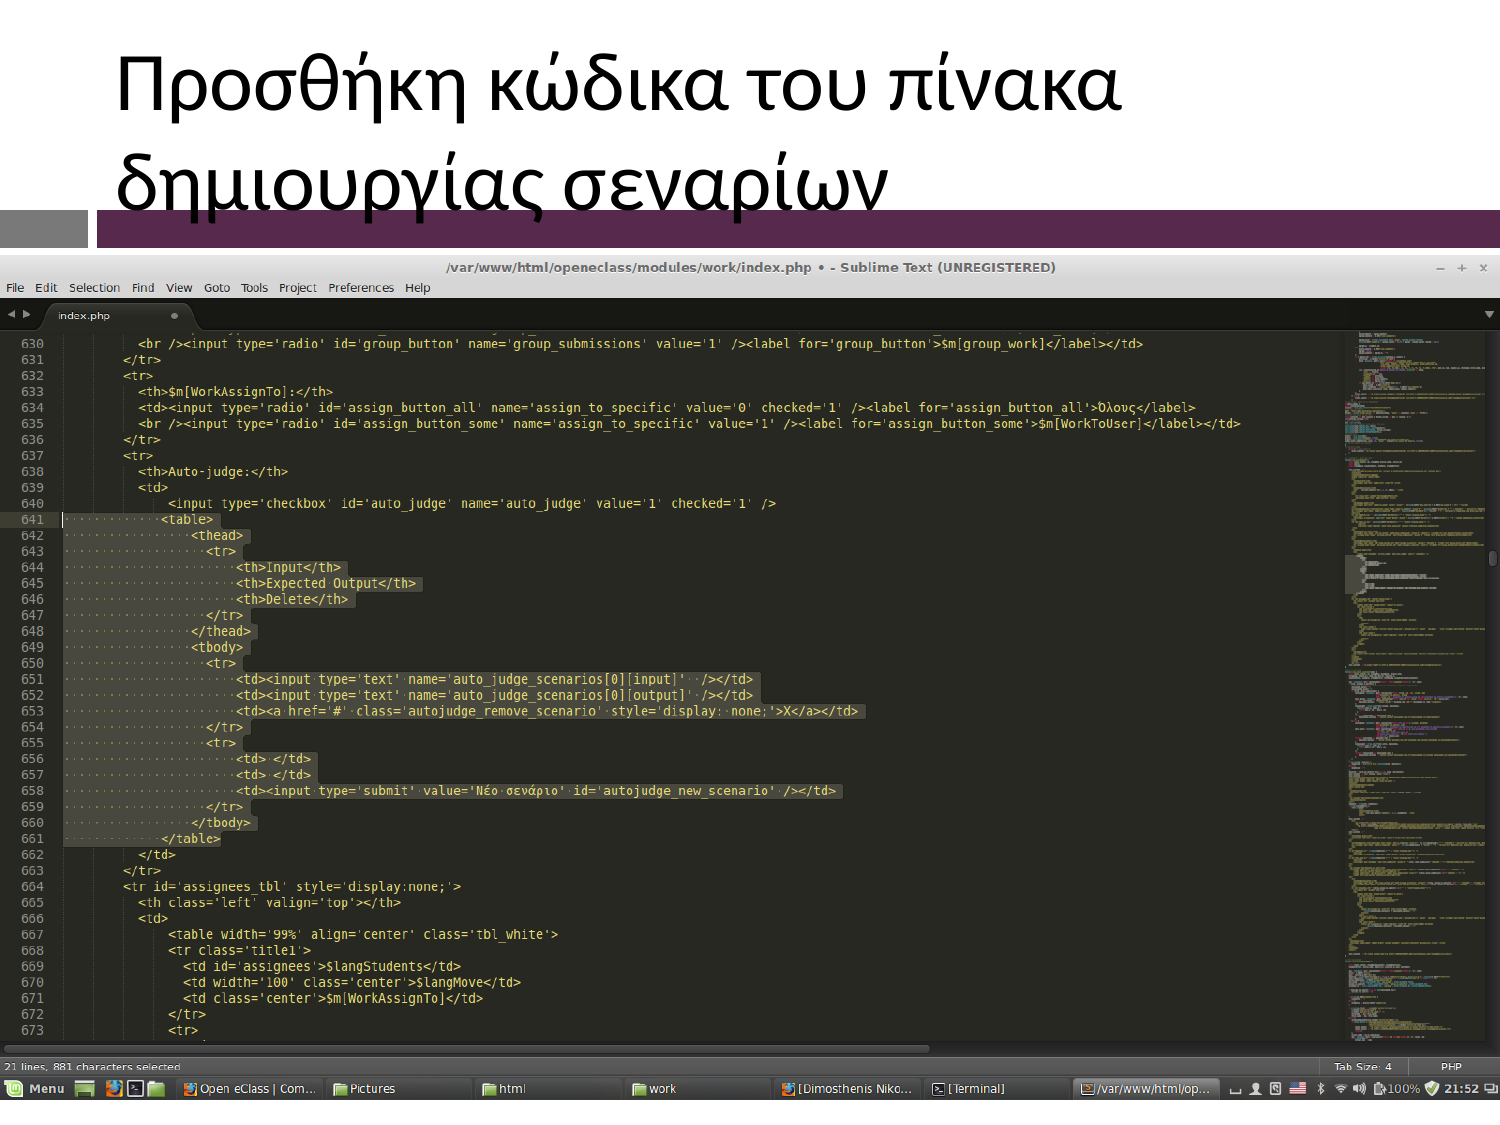

# Προσθήκη κώδικα του πίνακα δημιουργίας σεναρίων